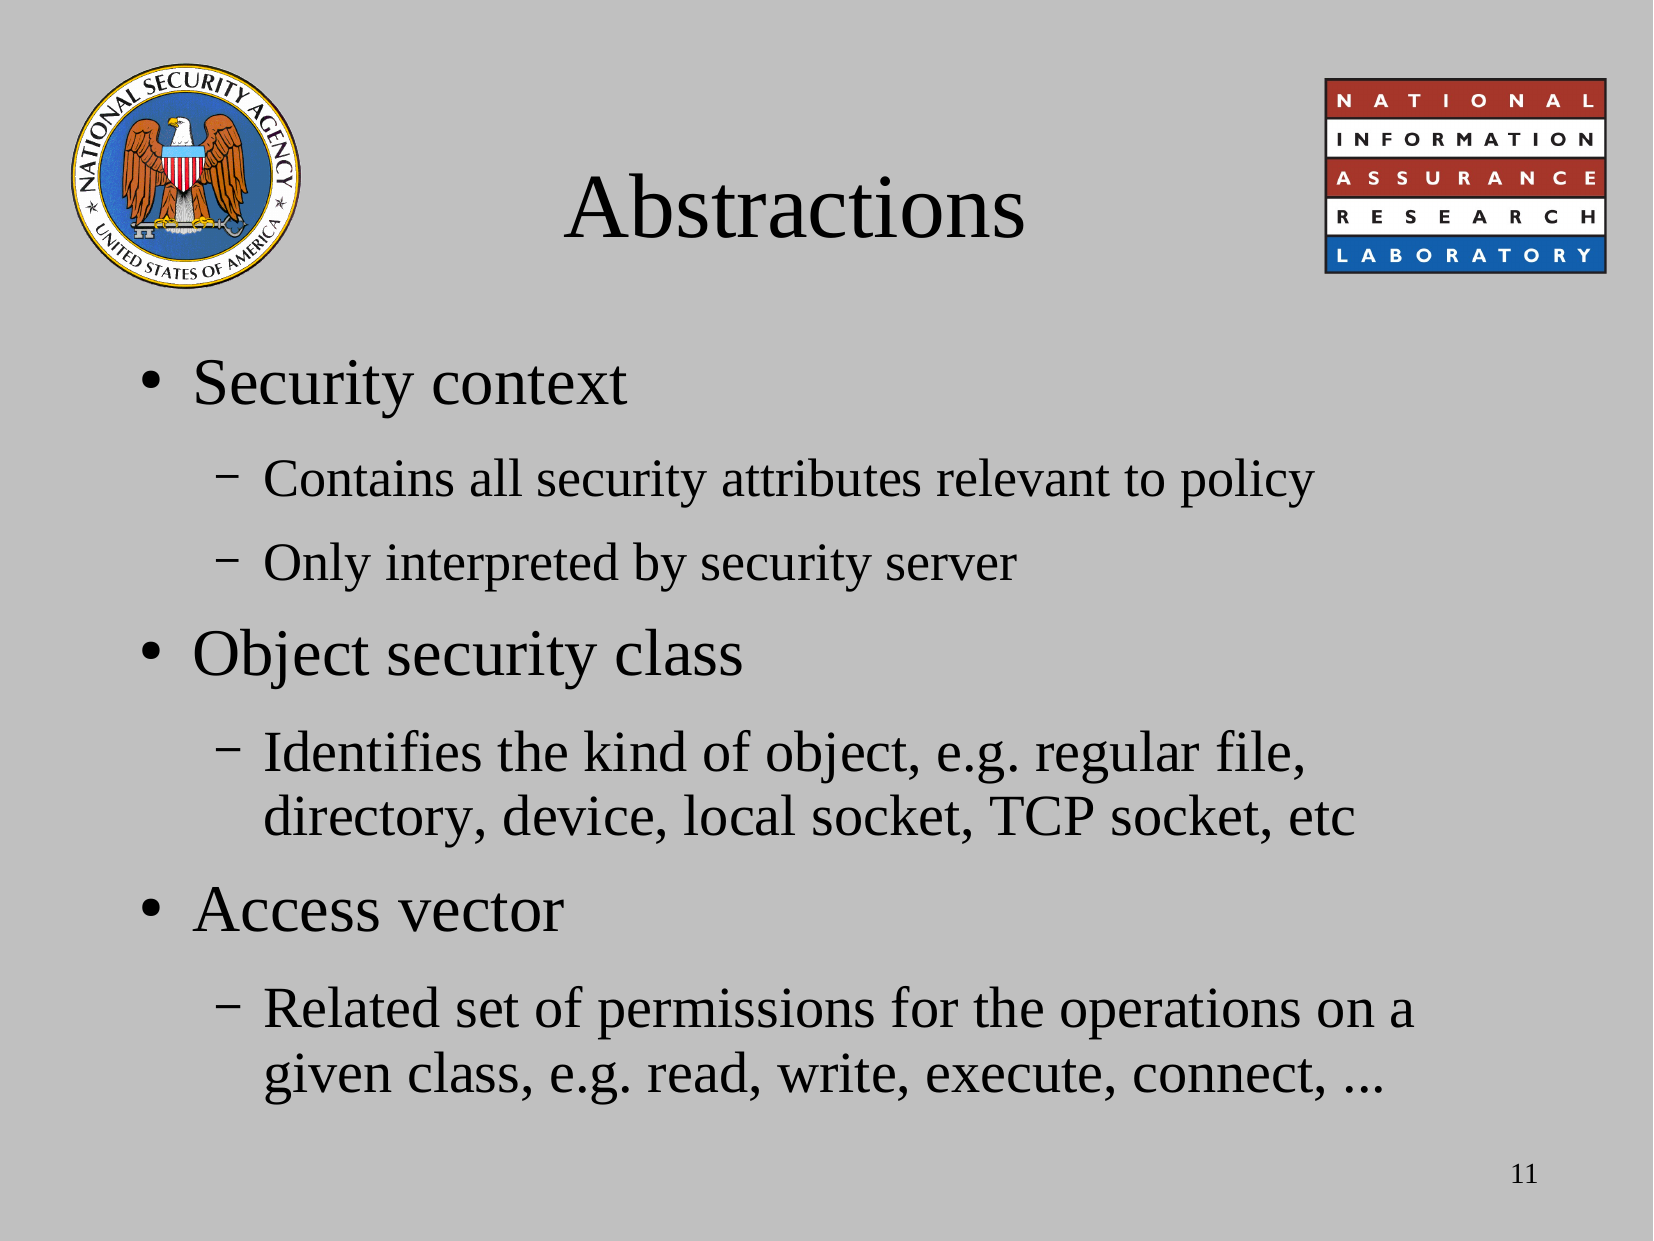

# Abstractions
Security context
Contains all security attributes relevant to policy
Only interpreted by security server
Object security class
Identifies the kind of object, e.g. regular file, directory, device, local socket, TCP socket, etc
Access vector
Related set of permissions for the operations on a given class, e.g. read, write, execute, connect, ...